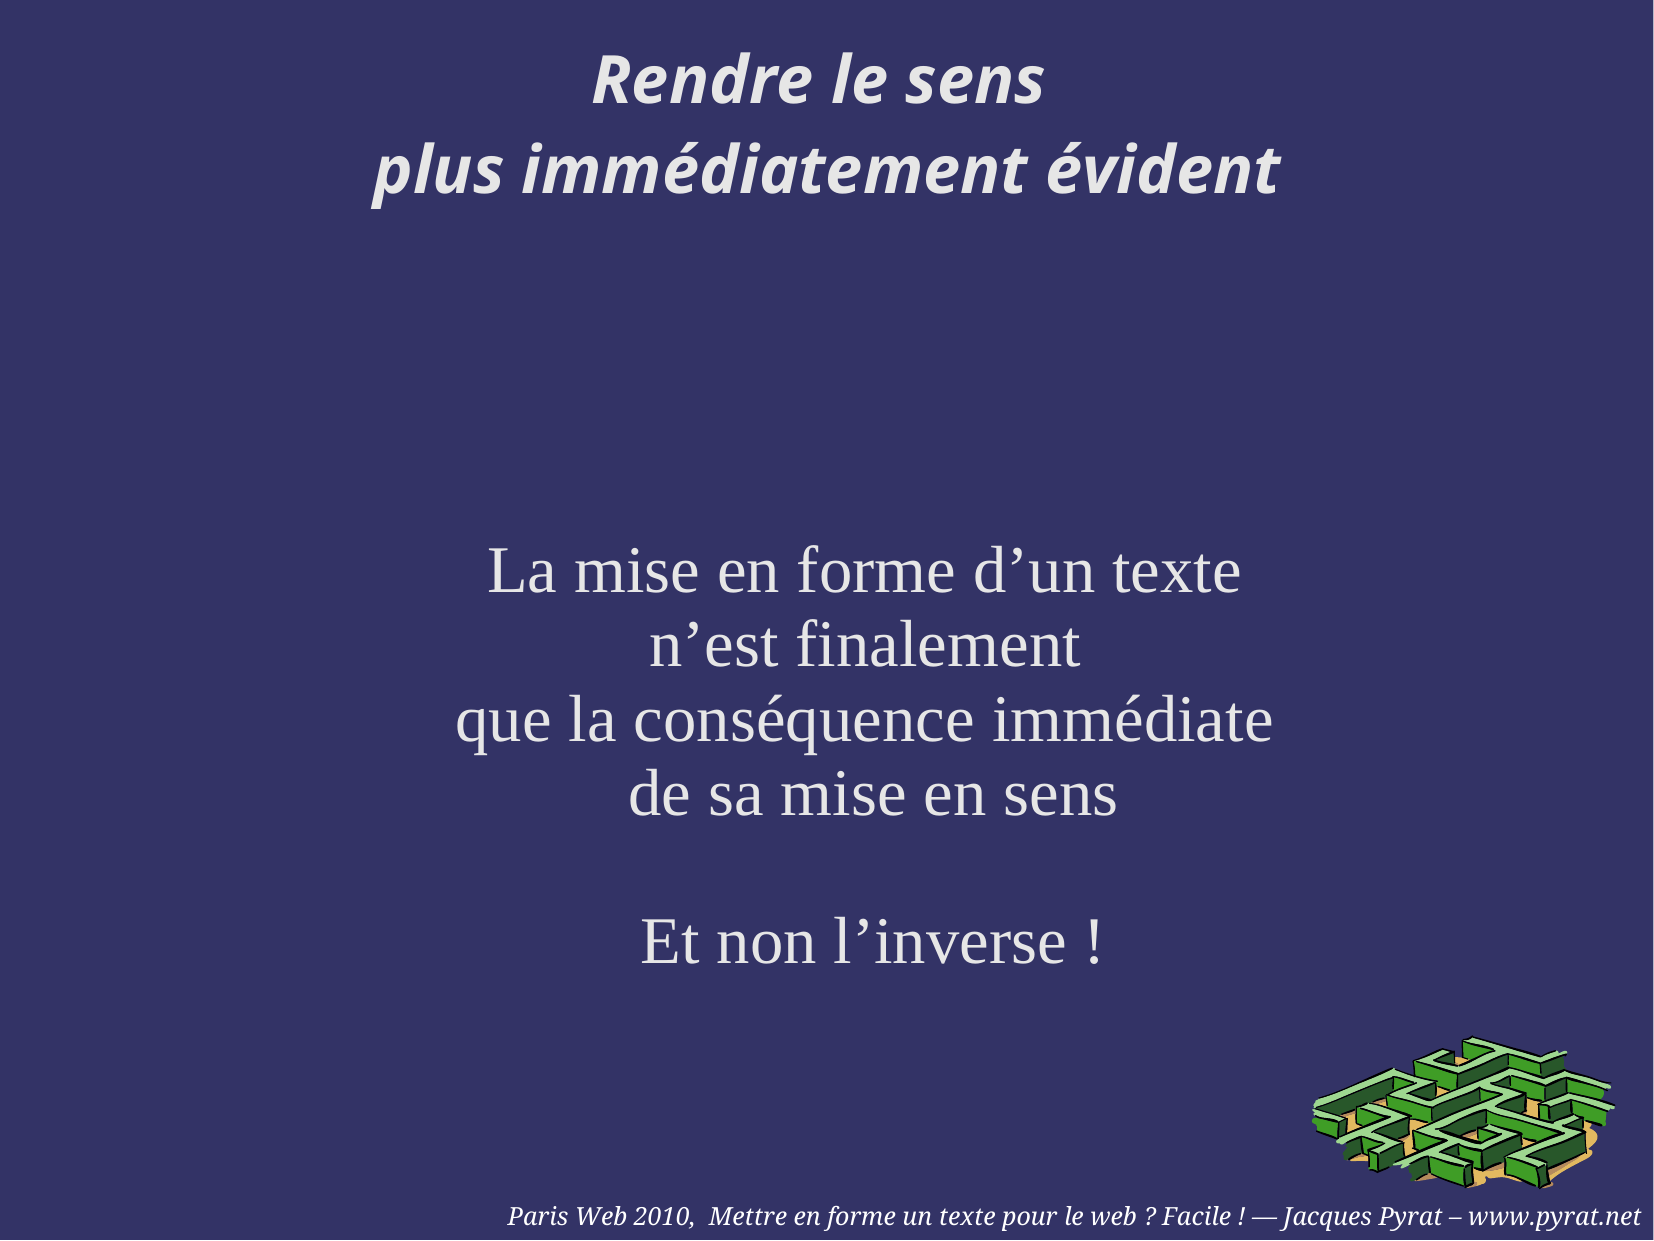

# Rendre le sens plus immédiatement évident
La mise en forme d’un texte
n’est finalement
que la conséquence immédiate
de sa mise en sens
Et non l’inverse !